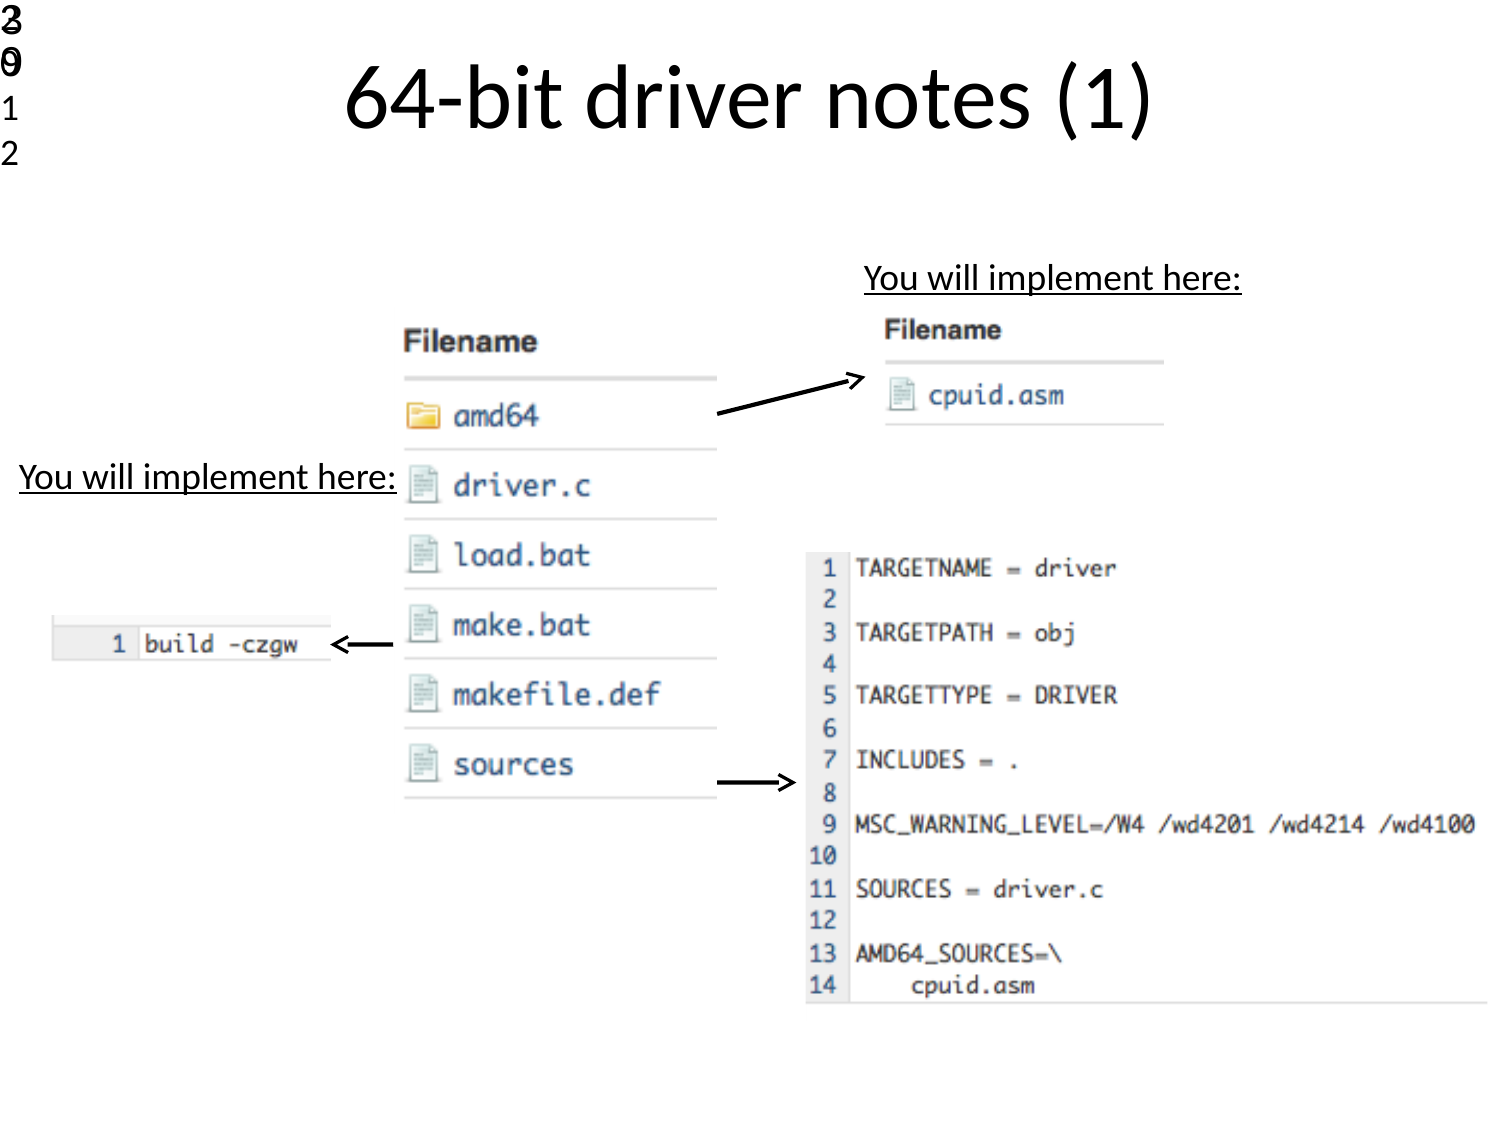

2012
# 64-bit driver notes (1)
You will implement here:
You will implement here: